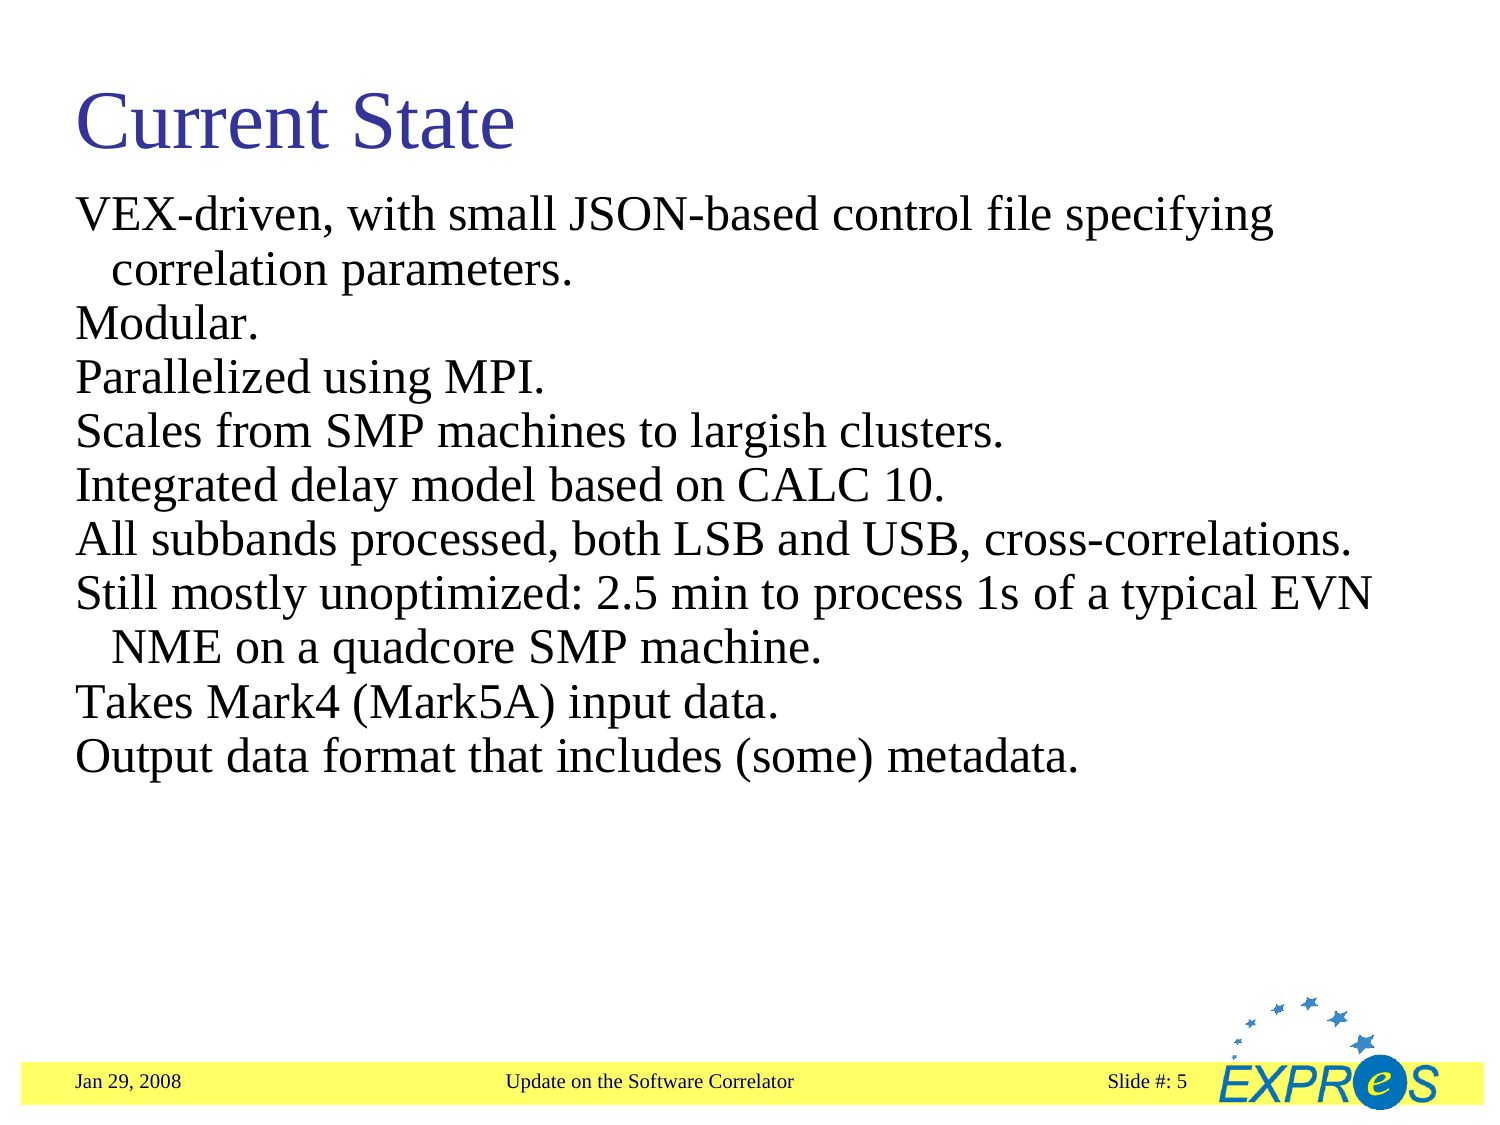

# Current State
VEX-driven, with small JSON-based control file specifying correlation parameters.
Modular.
Parallelized using MPI.
Scales from SMP machines to largish clusters.
Integrated delay model based on CALC 10.
All subbands processed, both LSB and USB, cross-correlations.
Still mostly unoptimized: 2.5 min to process 1s of a typical EVN NME on a quadcore SMP machine.
Takes Mark4 (Mark5A) input data.
Output data format that includes (some) metadata.